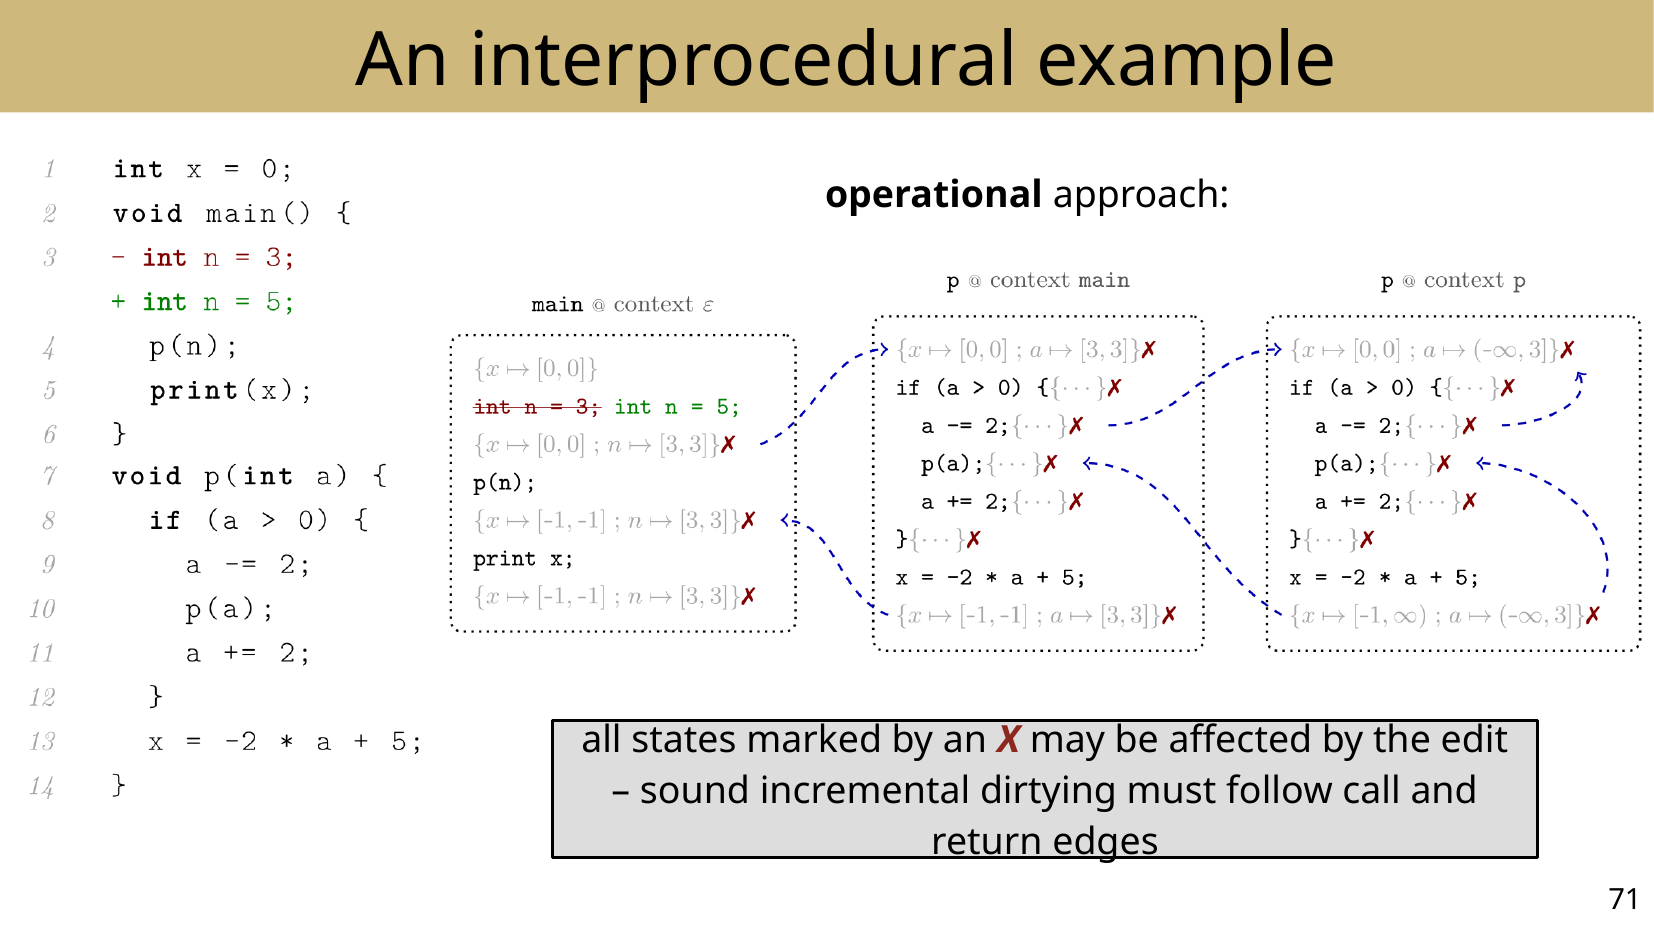

# An interprocedural example
operational approach:
all states marked by an X may be affected by the edit – sound incremental dirtying must follow call and return edges